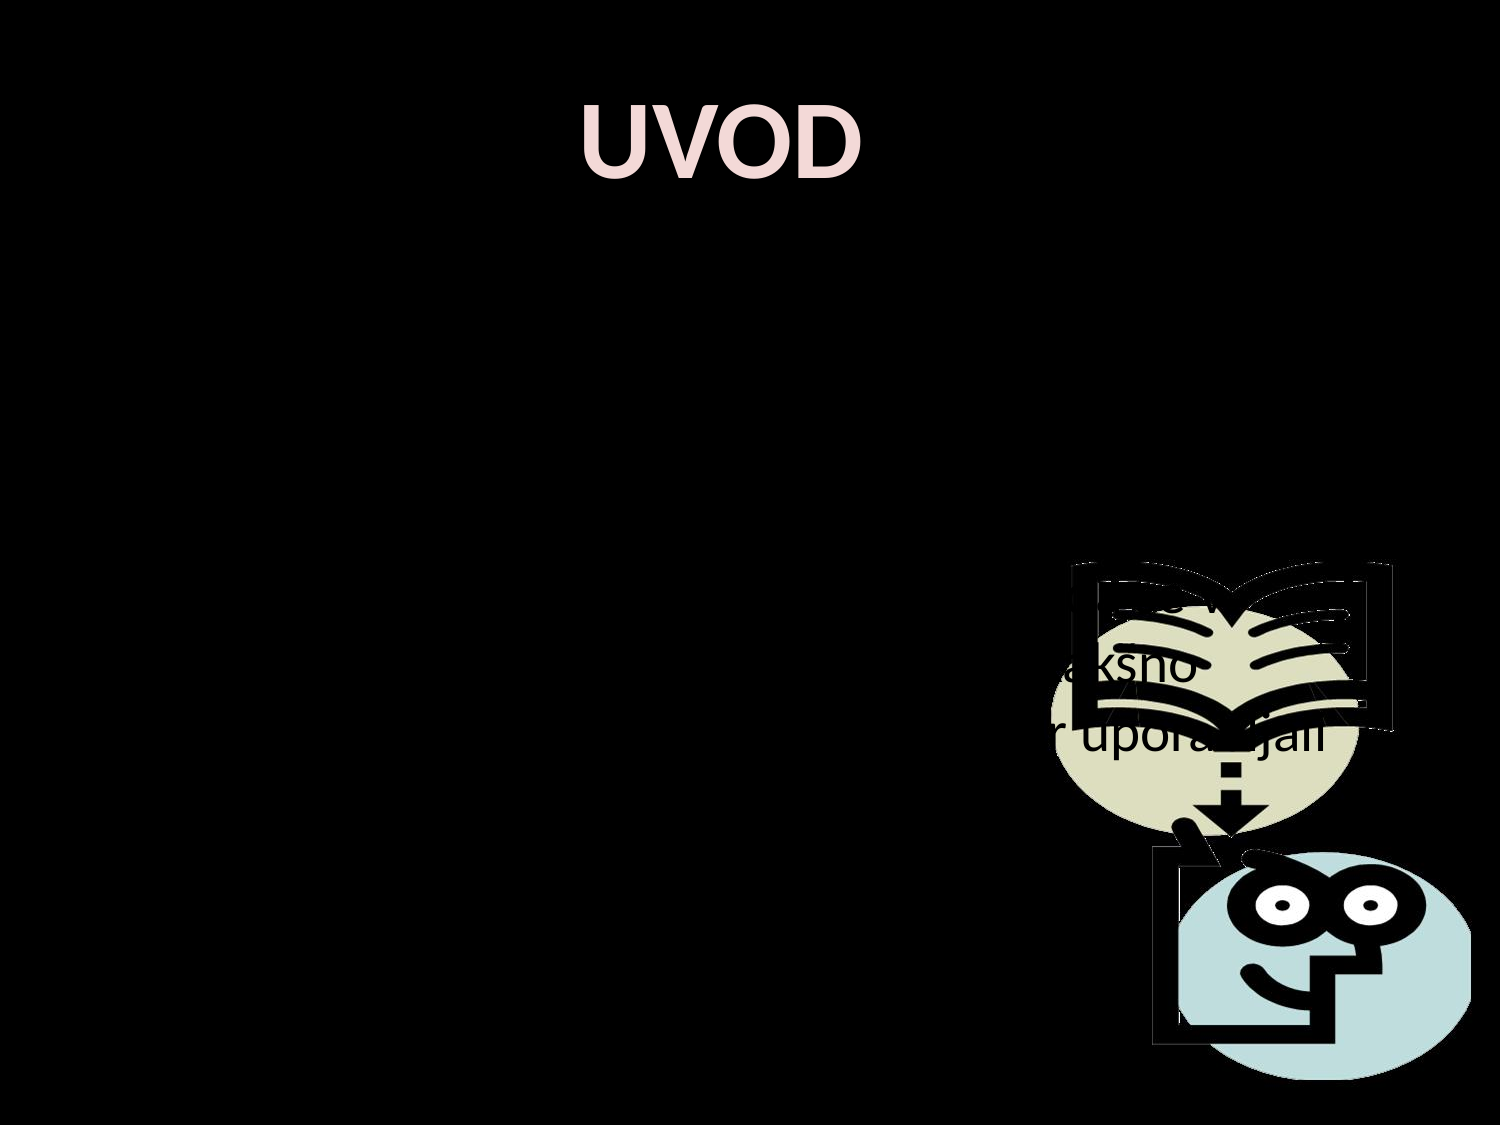

UVOD
# Rad plavaš?
Vsakdo pozna vonj po kloru, ki ga začutimo, ko vstopimo v bazen. Tega vonja se navzamejo naši lasje, kopalke in koža. Zaradi klora v vodi nas lahko pečejo oči. To snov dajejo v bazen, da se v bazenski vodi ne okužimo s kakšno boleznijo, včasih pa so klor uporabljali kot strupen plin.
 Na srečo ga je v bazenih tako malo, da
 nam ne more škoditi